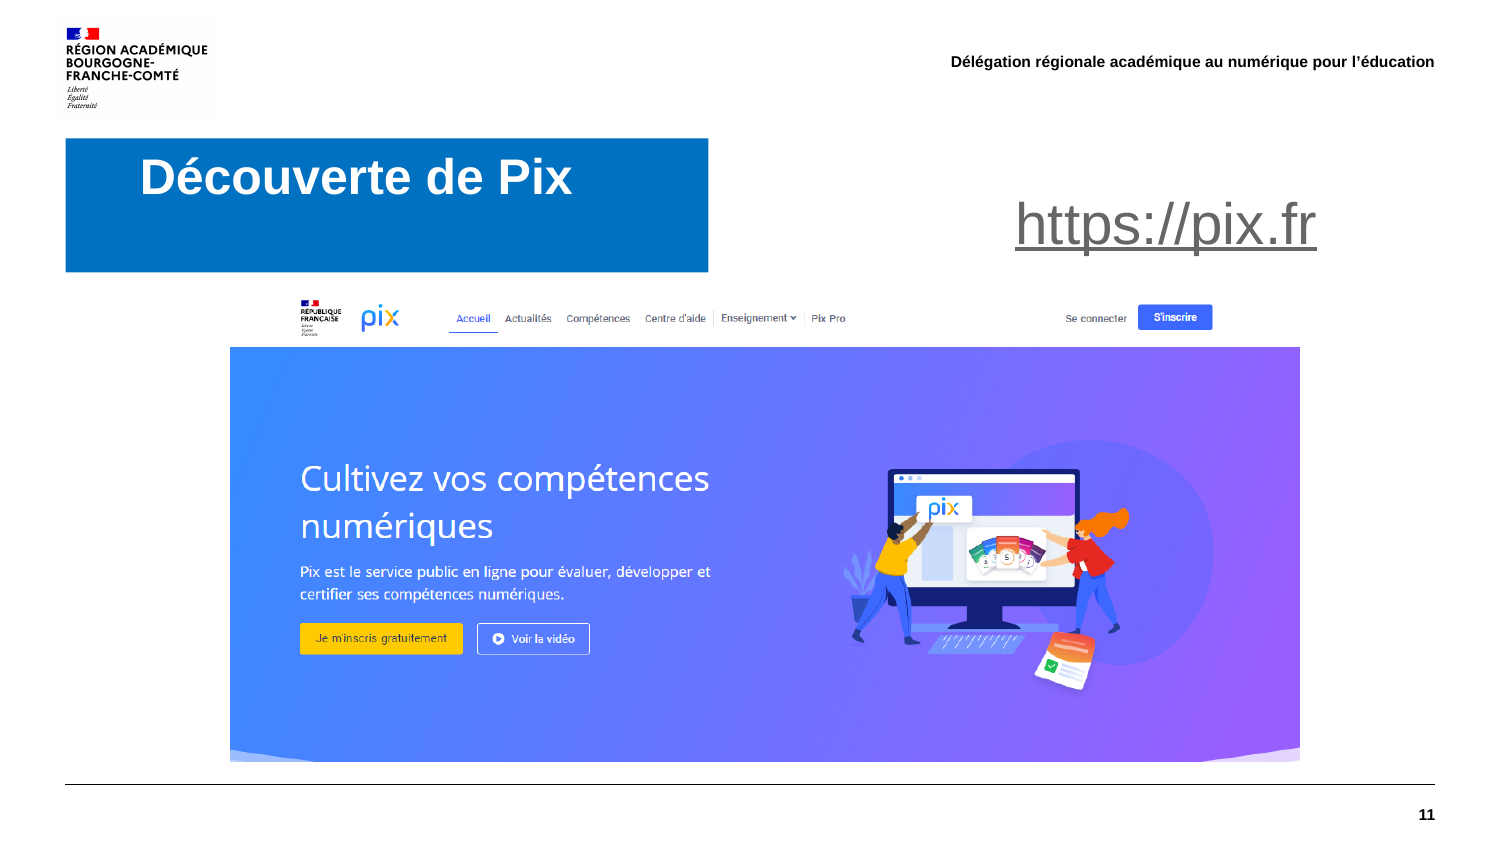

Délégation régionale académique au numérique pour l’éducation
# Découverte de Pix
https://pix.fr